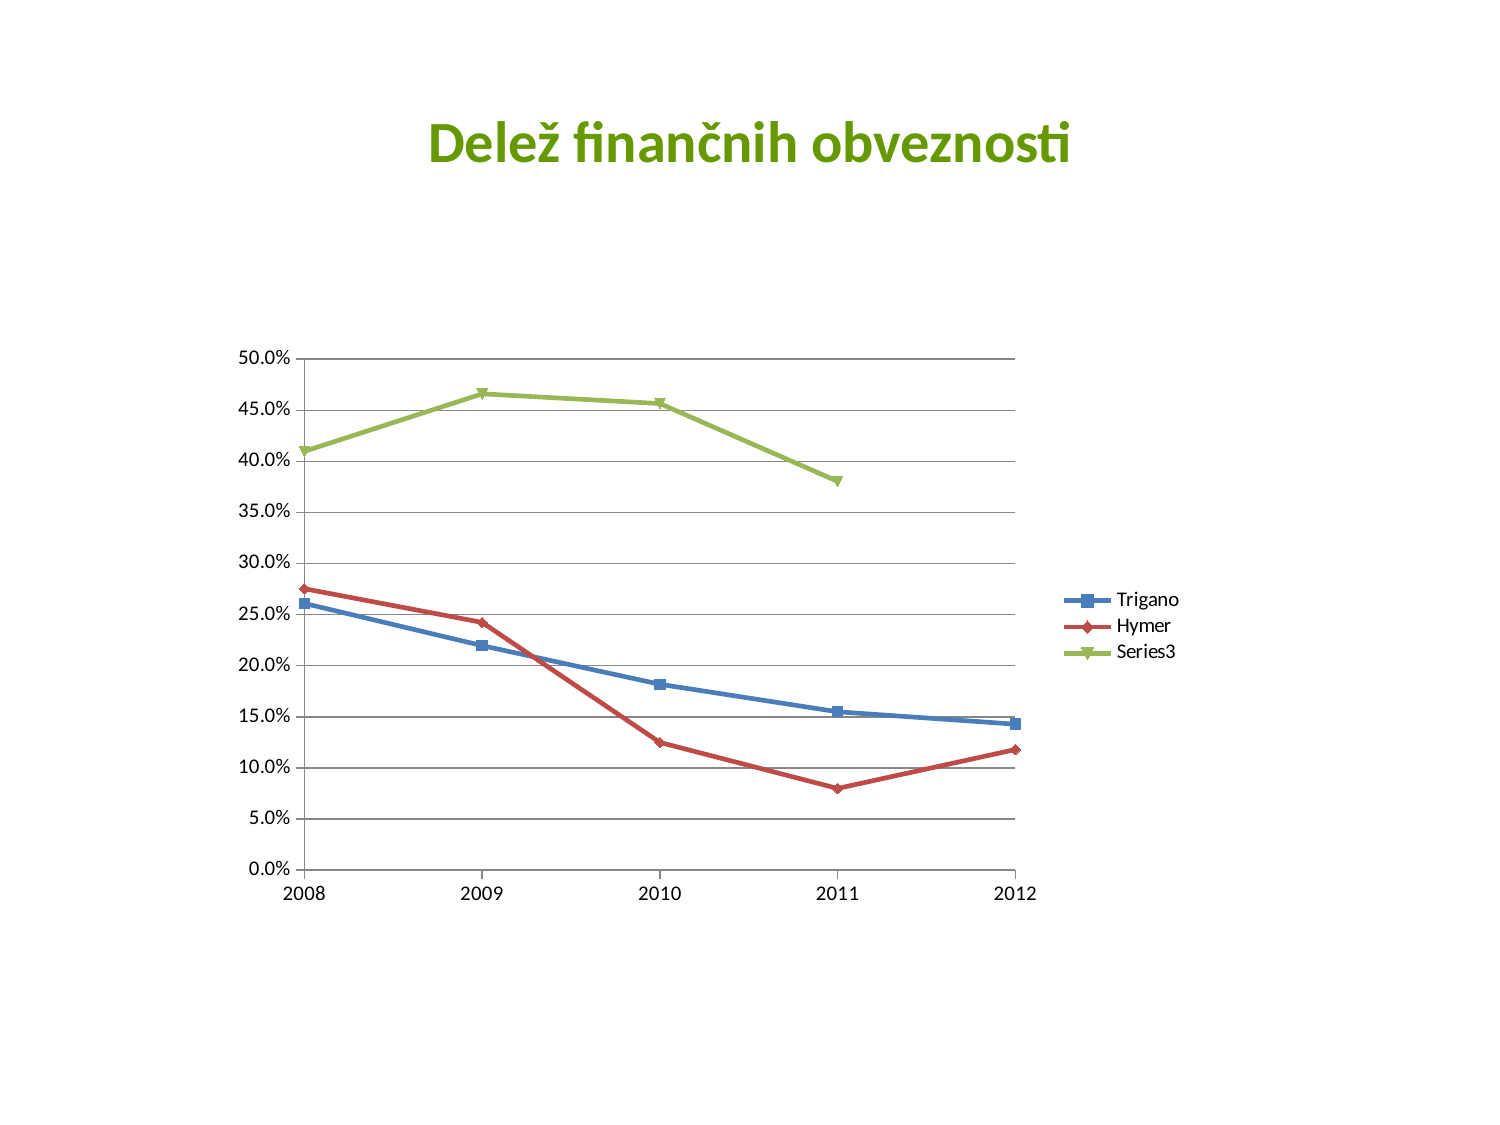

# Delež finančnih obveznosti
### Chart
| Category | Trigano | Hymer | |
|---|---|---|---|
| 2008 | 0.260985107054158 | 0.275372215455677 | 0.409904549470049 |
| 2009 | 0.219617517313118 | 0.242390094847837 | 0.466086030693587 |
| 2010 | 0.181831013635251 | 0.124895417449507 | 0.456567208469741 |
| 2011 | 0.154907424907629 | 0.0798800900447417 | 0.380477745738442 |
| 2012 | 0.142783004407599 | 0.118004530819824 | None |